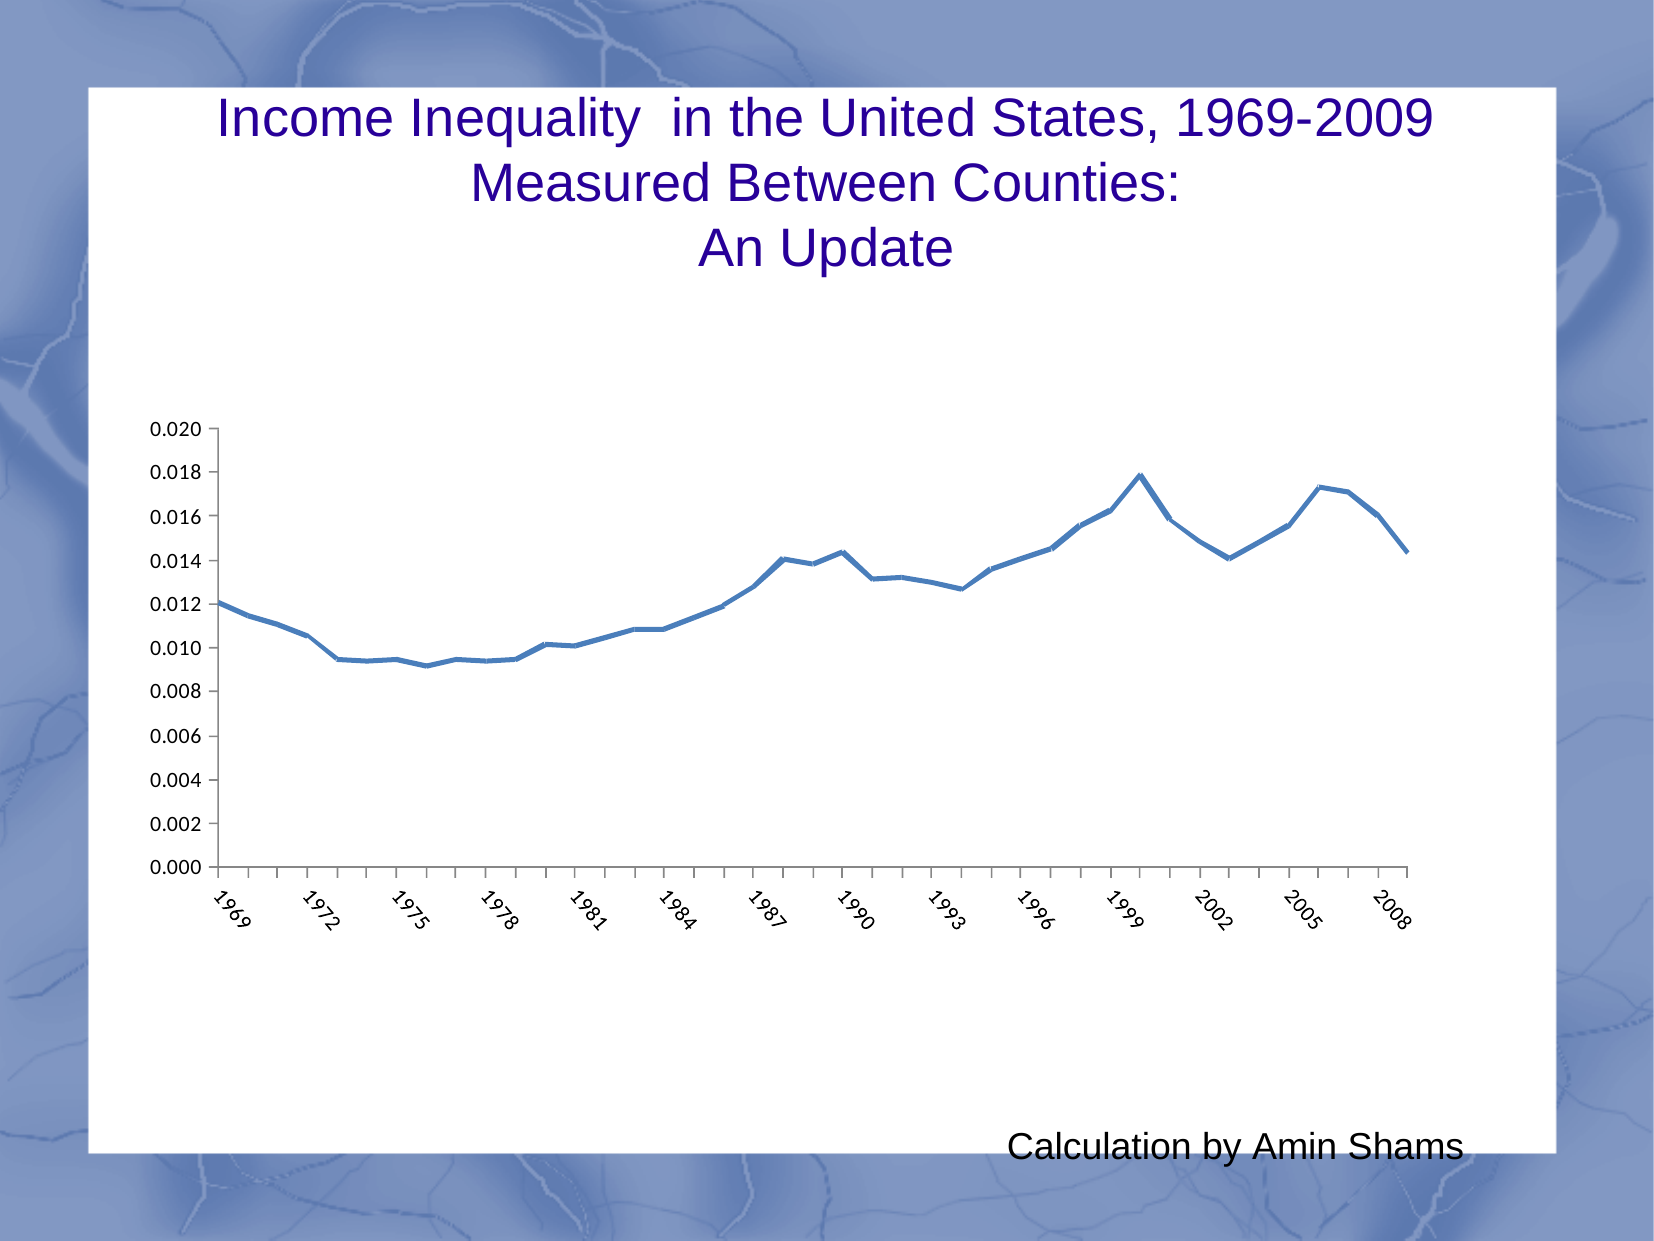

# Income Inequality in the United States, 1969-2009 Measured Between Counties: An Update
Calculation by Amin Shams